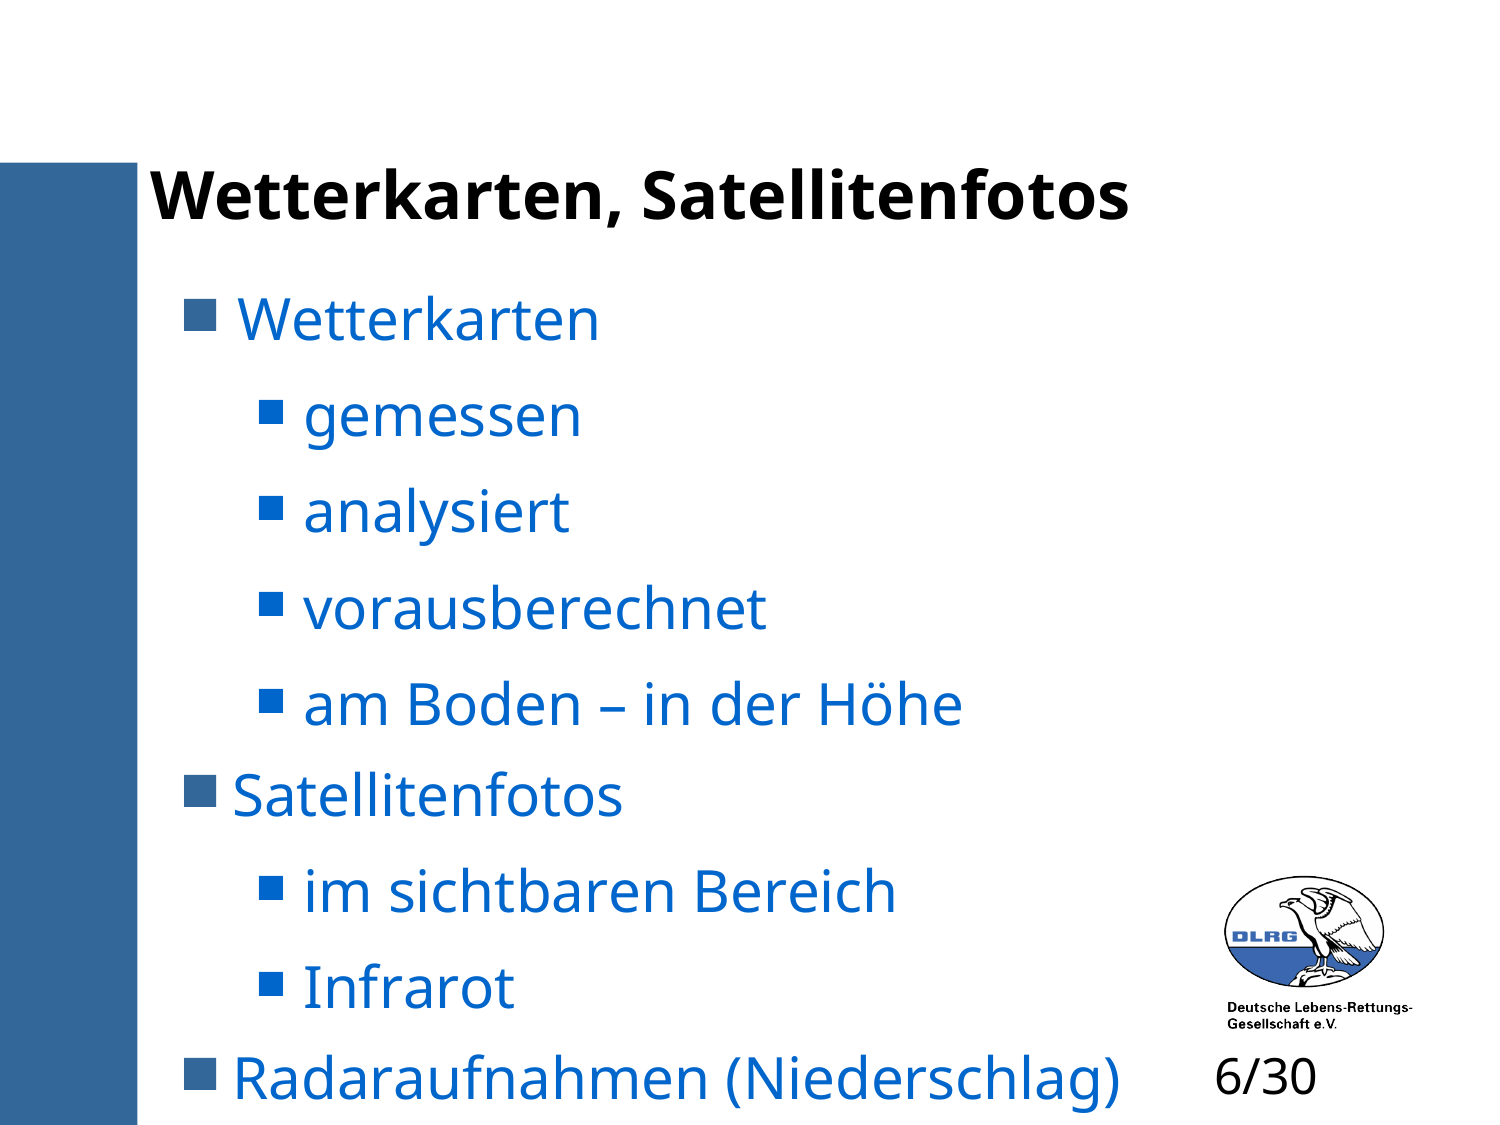

# Wetterkarten, Satellitenfotos
Wetterkarten
gemessen
analysiert
vorausberechnet
am Boden – in der Höhe
Satellitenfotos
im sichtbaren Bereich
Infrarot
Radaraufnahmen (Niederschlag)